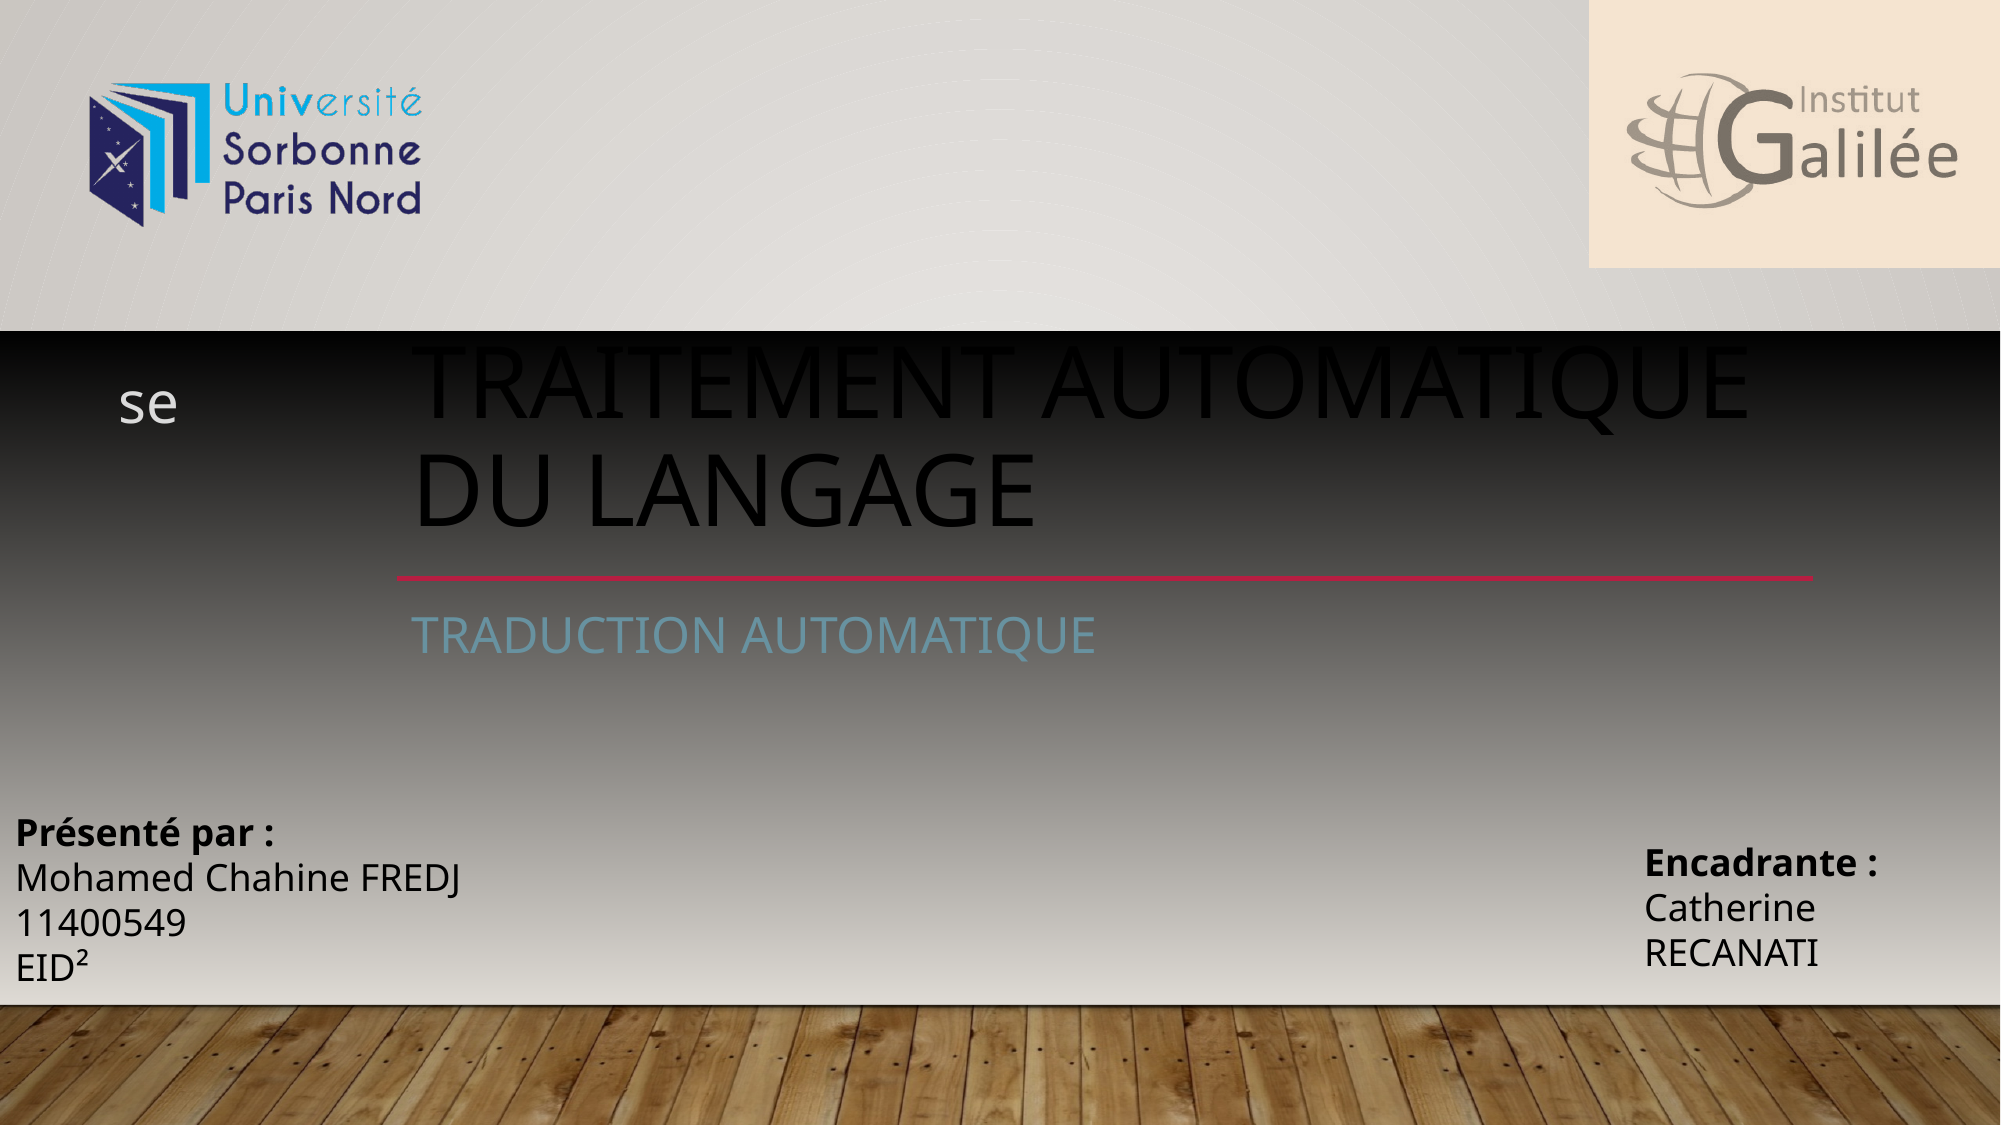

# Traitement automatique du langage
se
Traduction automatique
Présenté par :
Mohamed Chahine FREDJ
11400549
EID²
Encadrante :
Catherine RECANATI